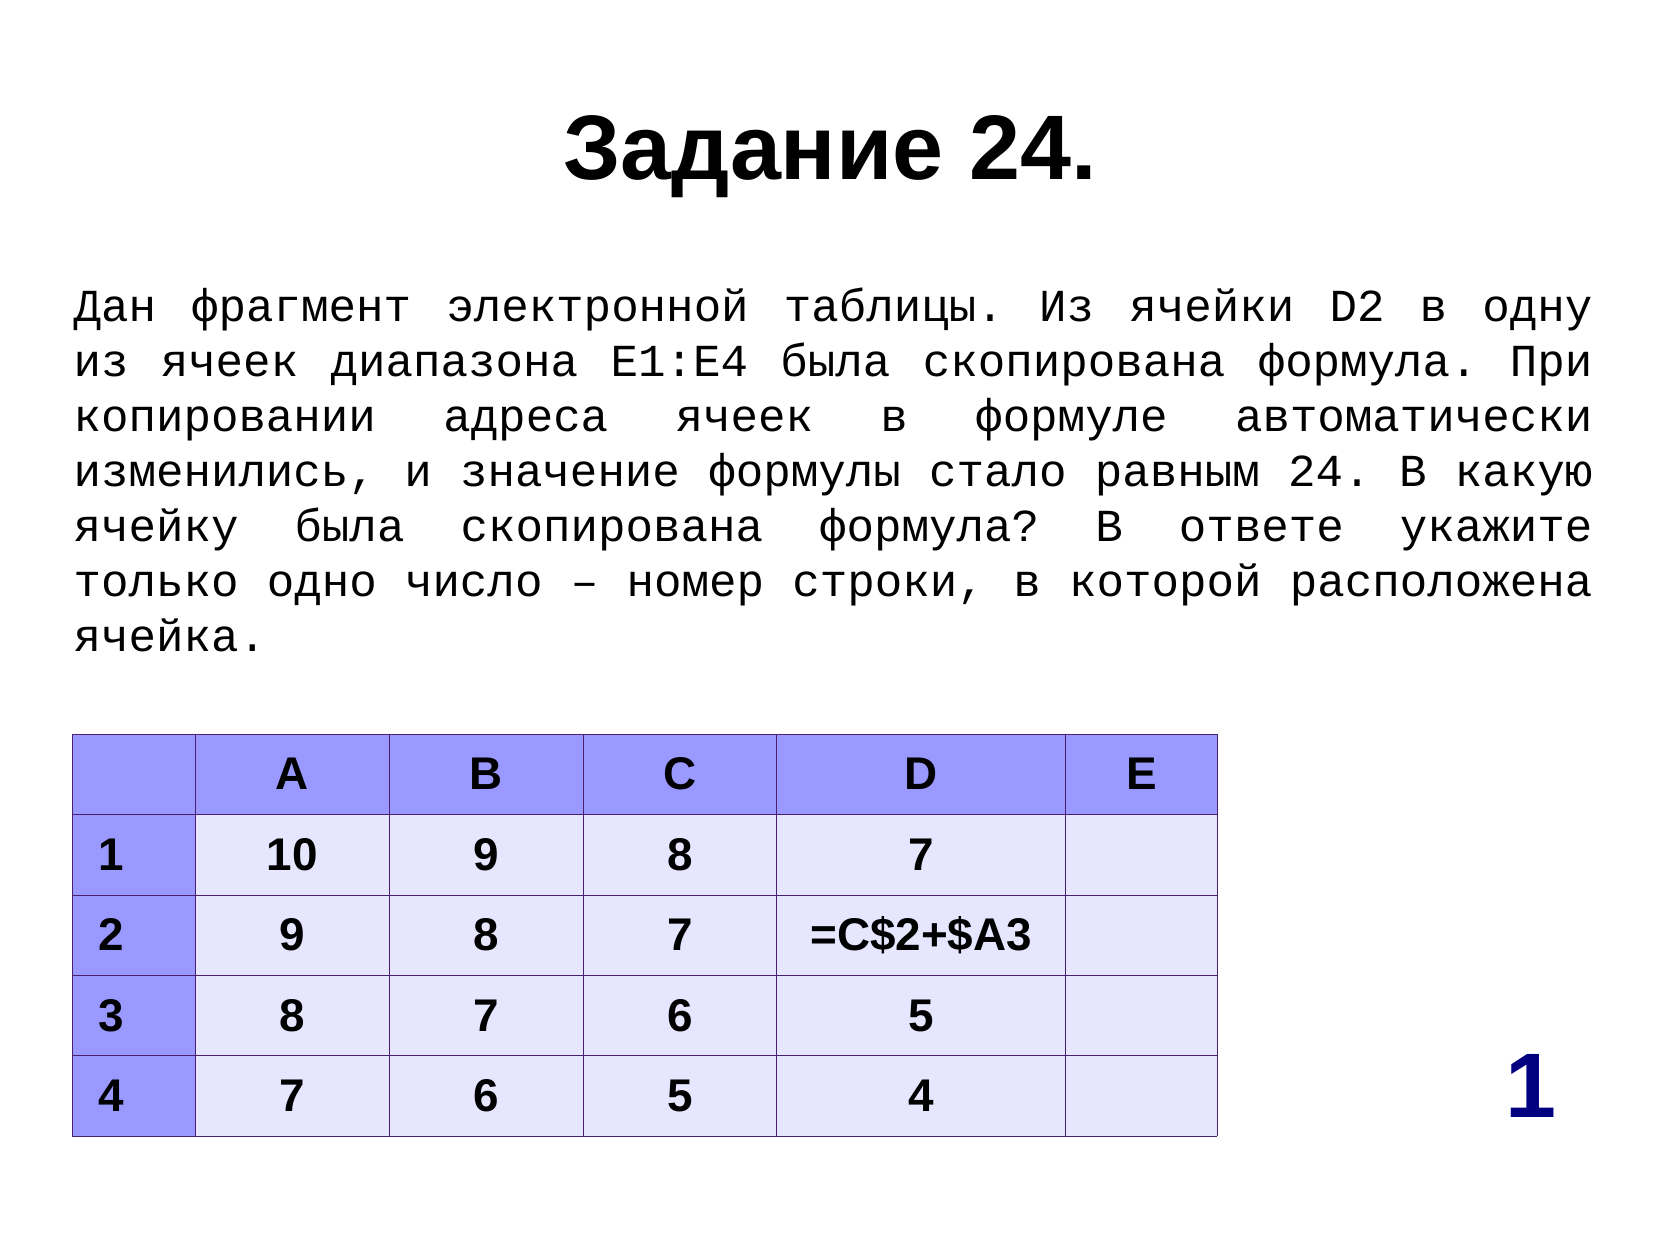

# Задание 24.
Дан фрагмент электронной таблицы. Из ячейки D2 в одну из ячеек диапазона E1:E4 была скопирована формула. При копировании адреса ячеек в формуле автоматически изменились, и значение формулы стало равным 24. В какую ячейку была скопирована формула? В ответе укажите только одно число – номер строки, в которой расположена ячейка.
| | А | В | С | D | Е |
| --- | --- | --- | --- | --- | --- |
| 1 | 10 | 9 | 8 | 7 | |
| 2 | 9 | 8 | 7 | =C$2+$A3 | |
| 3 | 8 | 7 | 6 | 5 | |
| 4 | 7 | 6 | 5 | 4 | |
1